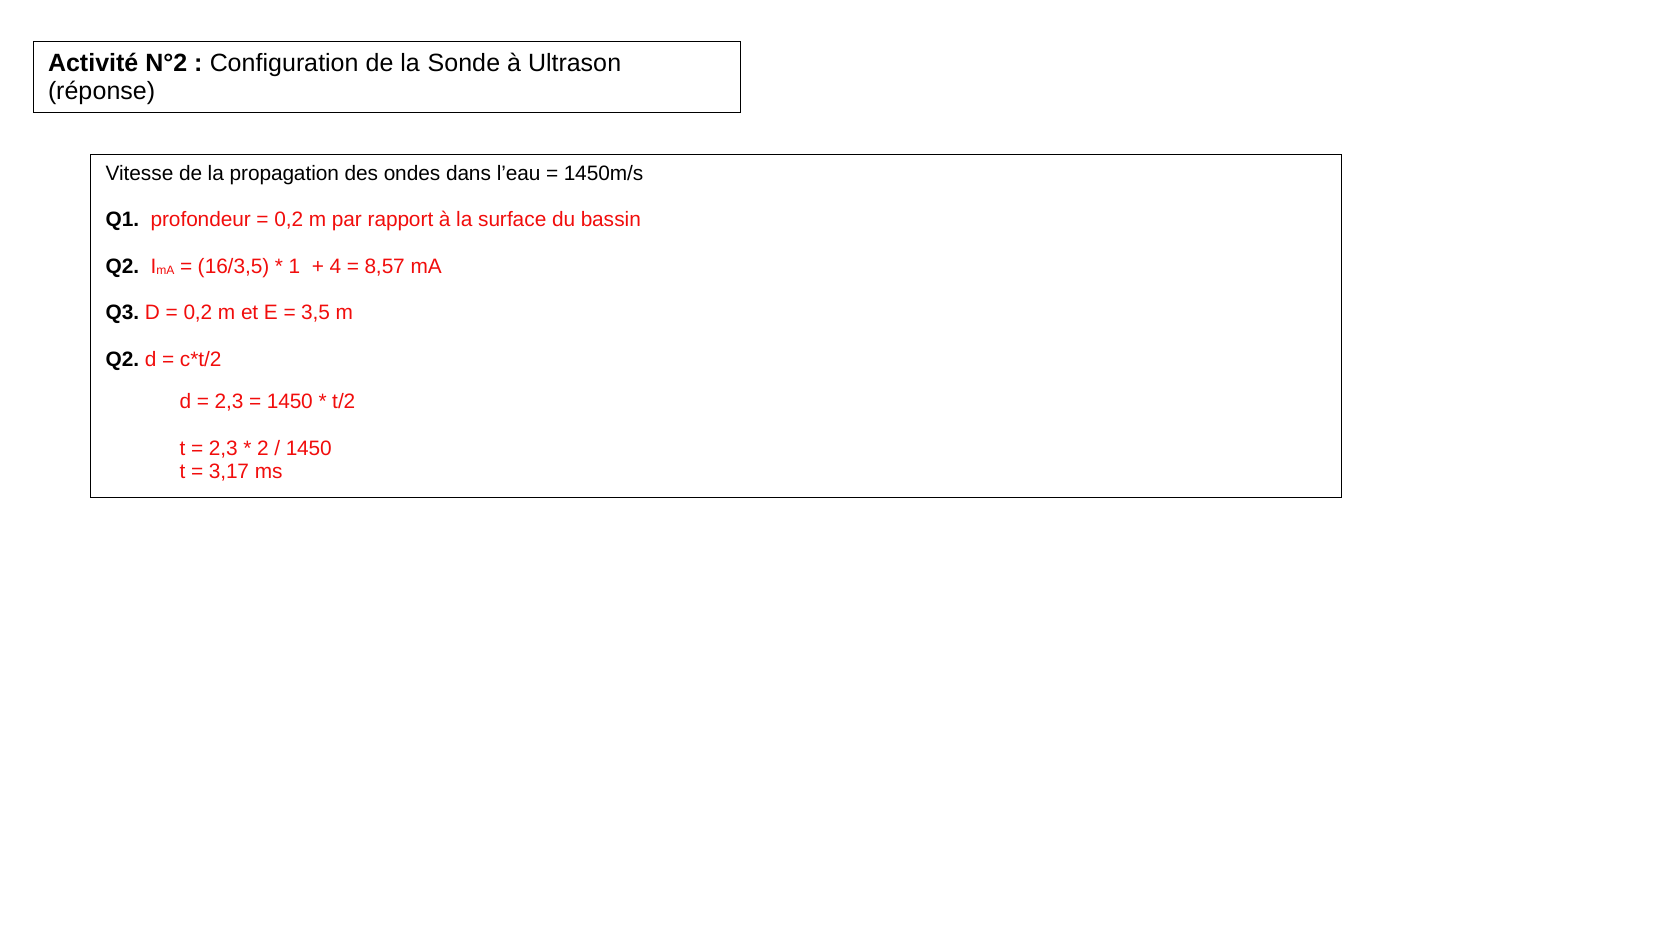

Activité N°2 : Configuration de la Sonde à Ultrason (réponse)
Vitesse de la propagation des ondes dans l’eau = 1450m/s
Q1. profondeur = 0,2 m par rapport à la surface du bassin
Q2. ImA = (16/3,5) * 1 + 4 = 8,57 mA
Q3. D = 0,2 m et E = 3,5 m
Q2. d = c*t/2
	d = 2,3 = 1450 * t/2
	t = 2,3 * 2 / 1450
	t = 3,17 ms